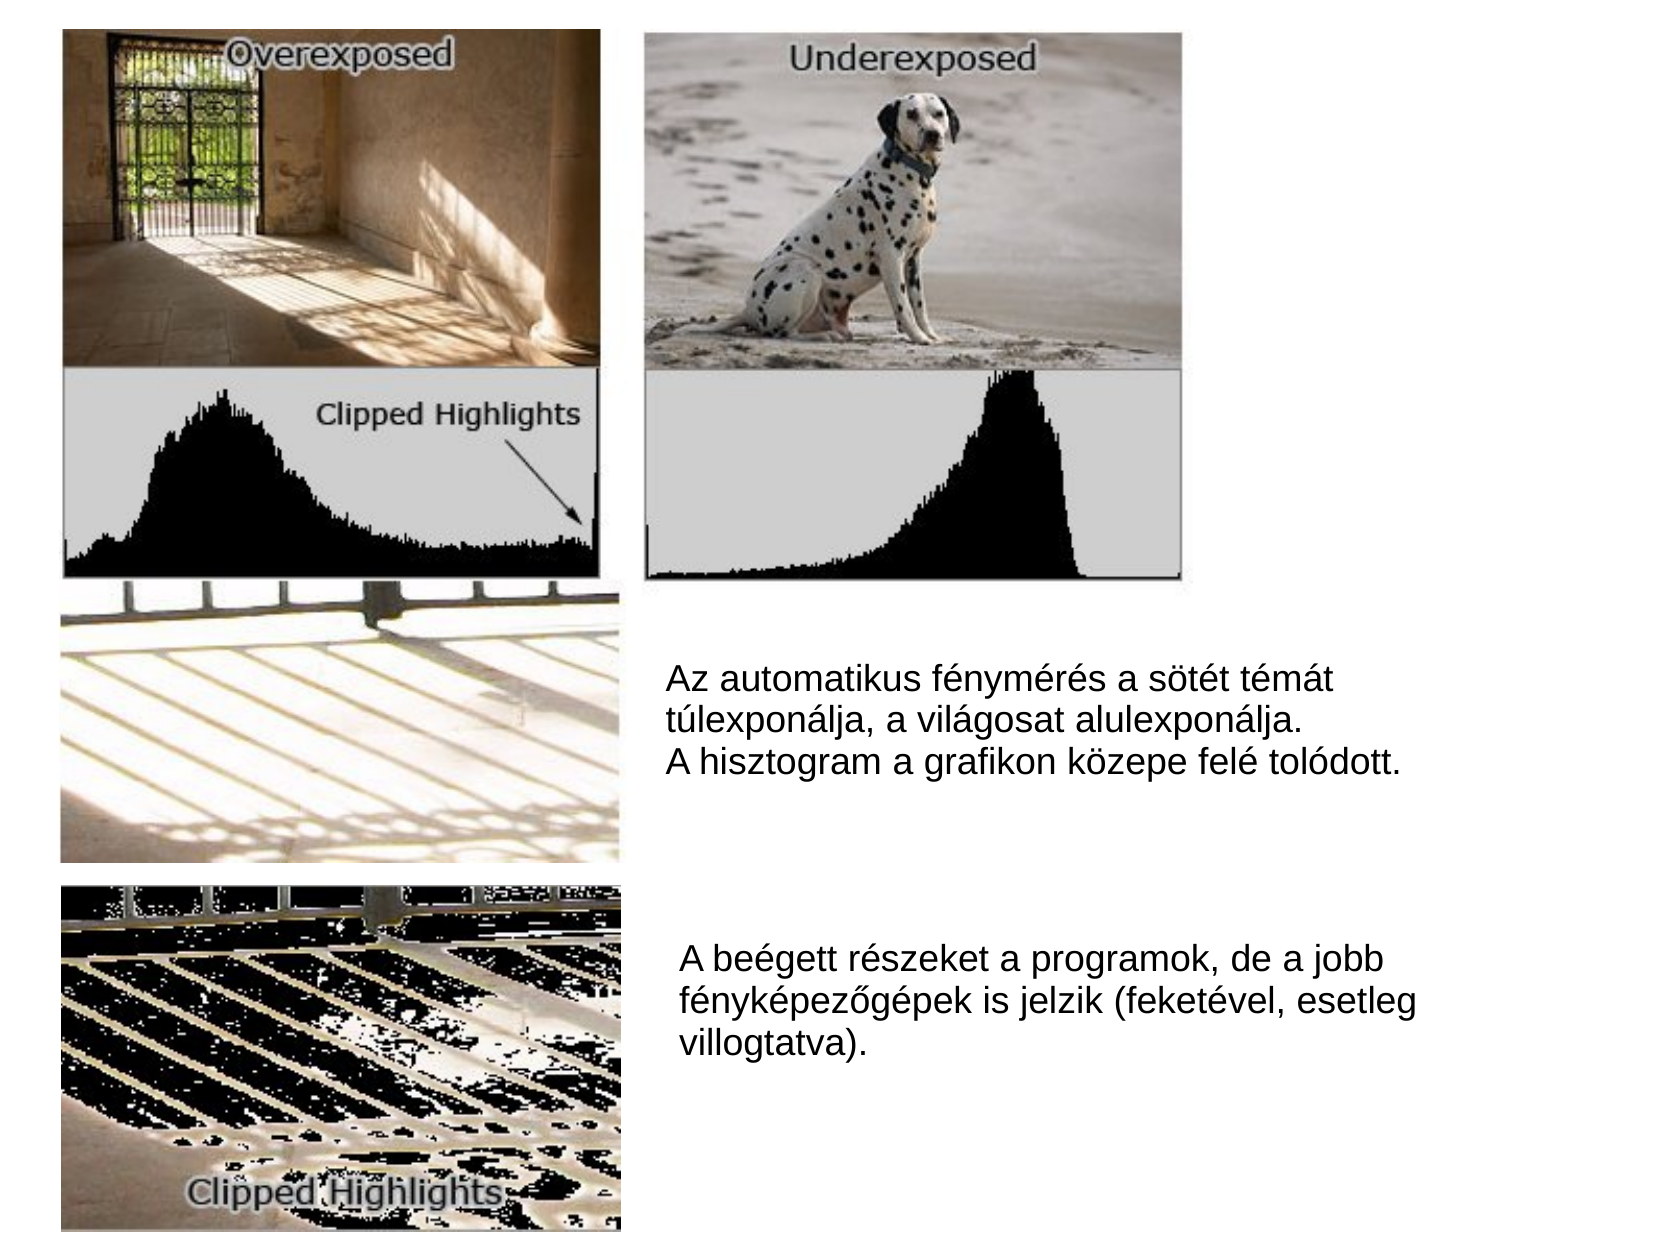

Az automatikus fénymérés a sötét témát
túlexponálja, a világosat alulexponálja.
A hisztogram a grafikon közepe felé tolódott.
A beégett részeket a programok, de a jobb
fényképezőgépek is jelzik (feketével, esetleg
villogtatva).